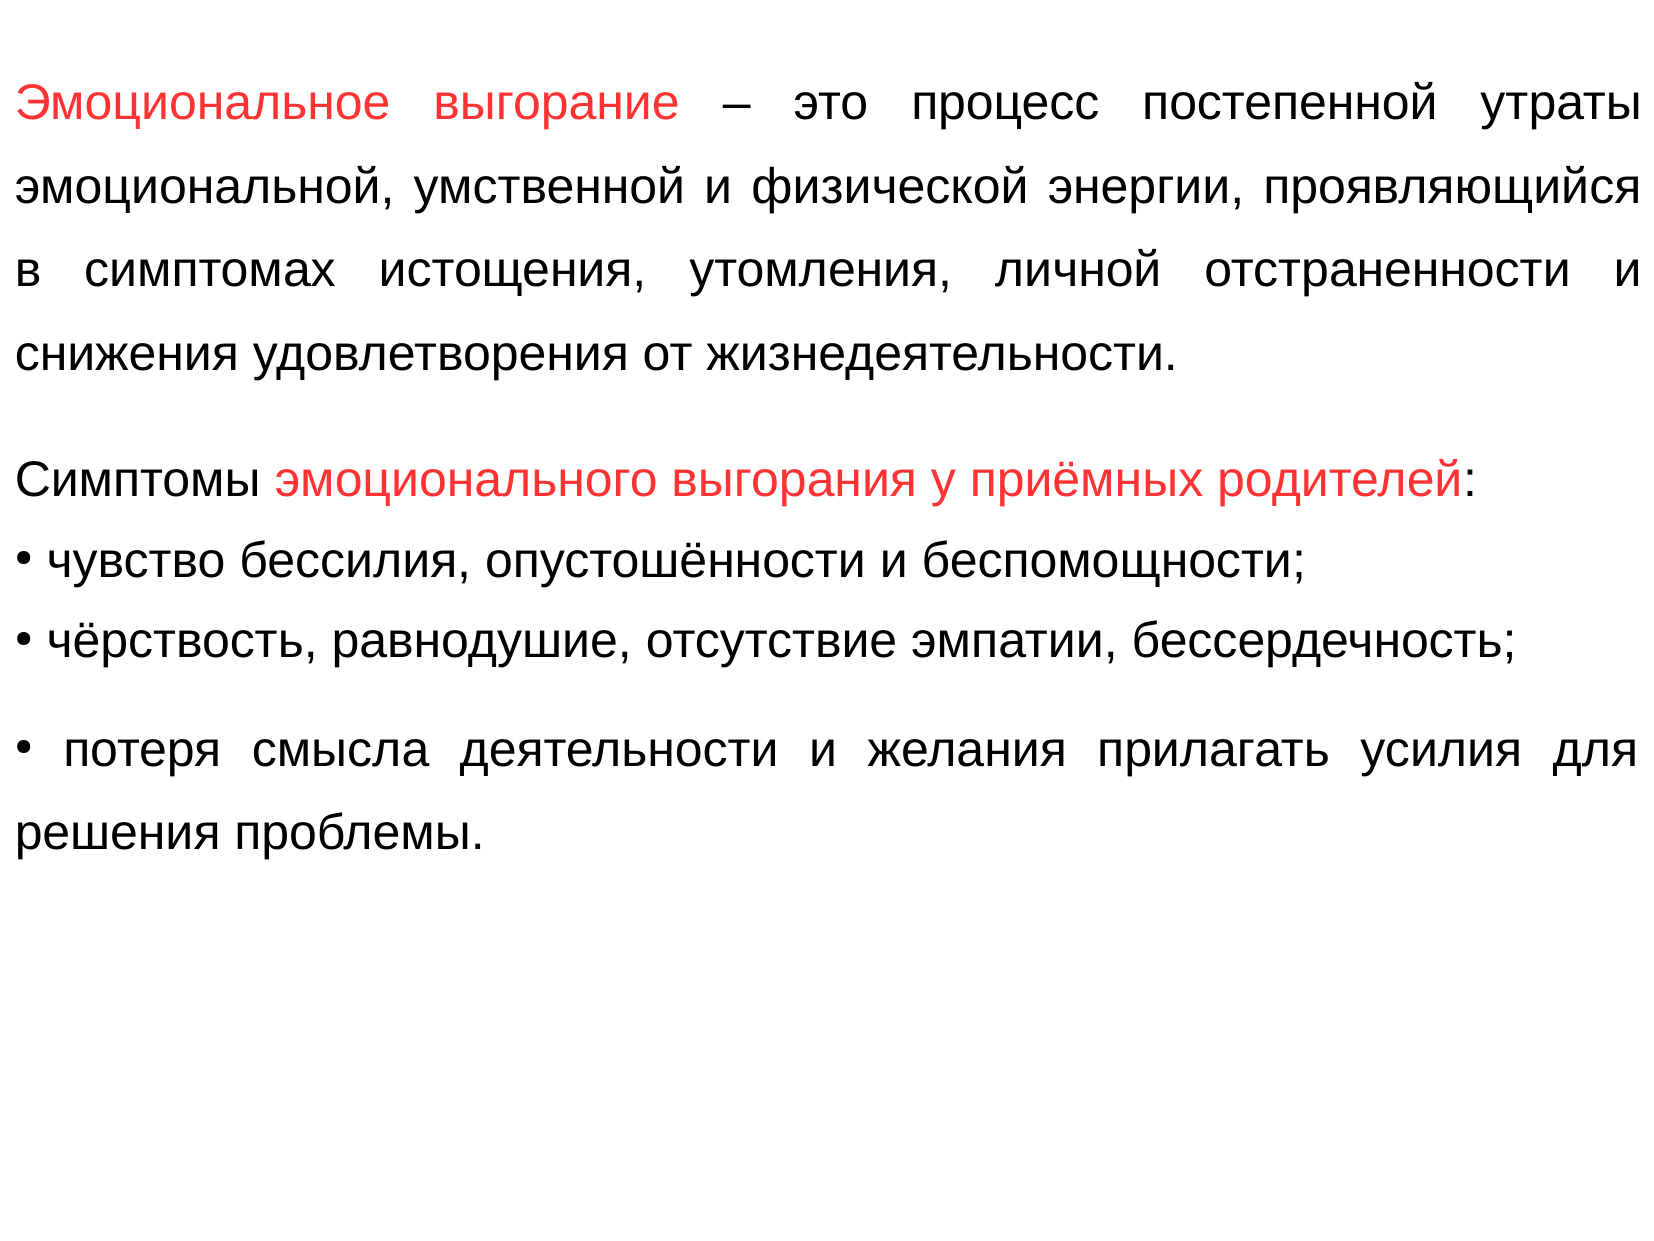

Эмоциональное выгорание – это процесс постепенной утраты эмоциональной, умственной и физической энергии, проявляющийся в симптомах истощения, утомления, личной отстраненности и снижения удовлетворения от жизнедеятельности.
Симптомы эмоционального выгорания у приёмных родителей:
 чувство бессилия, опустошённости и беспомощности;
 чёрствость, равнодушие, отсутствие эмпатии, бессердечность;
 потеря смысла деятельности и желания прилагать усилия для решения проблемы.